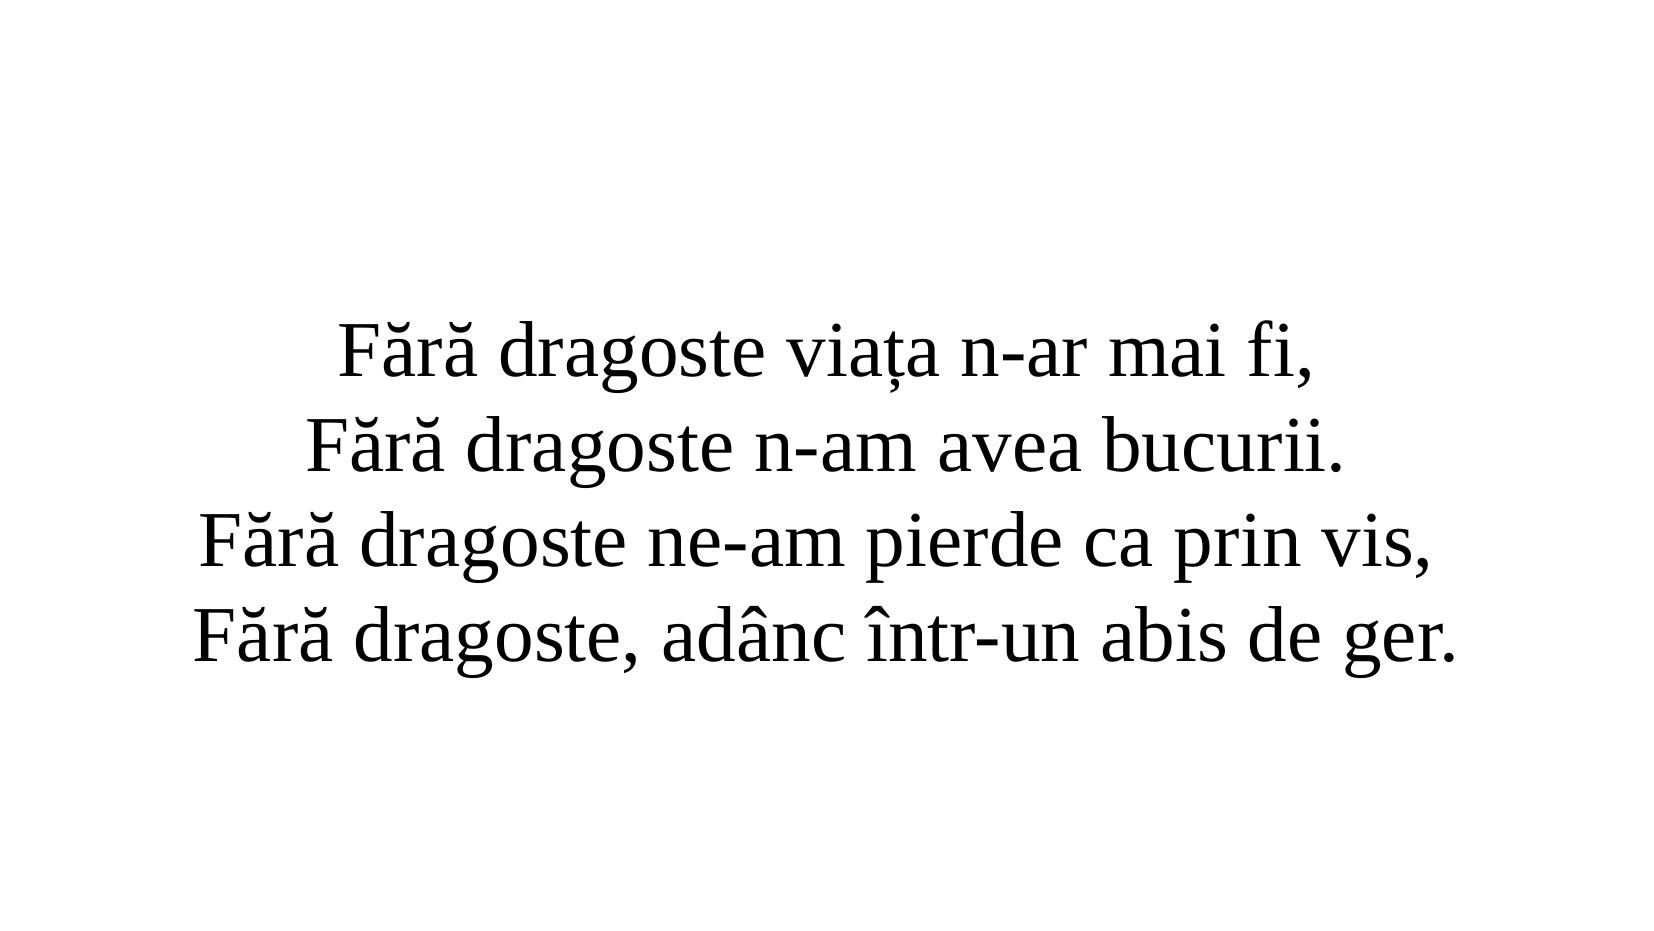

# Fără dragoste viața n-ar mai fi, Fără dragoste n-am avea bucurii. Fără dragoste ne-am pierde ca prin vis, Fără dragoste, adânc într-un abis de ger.